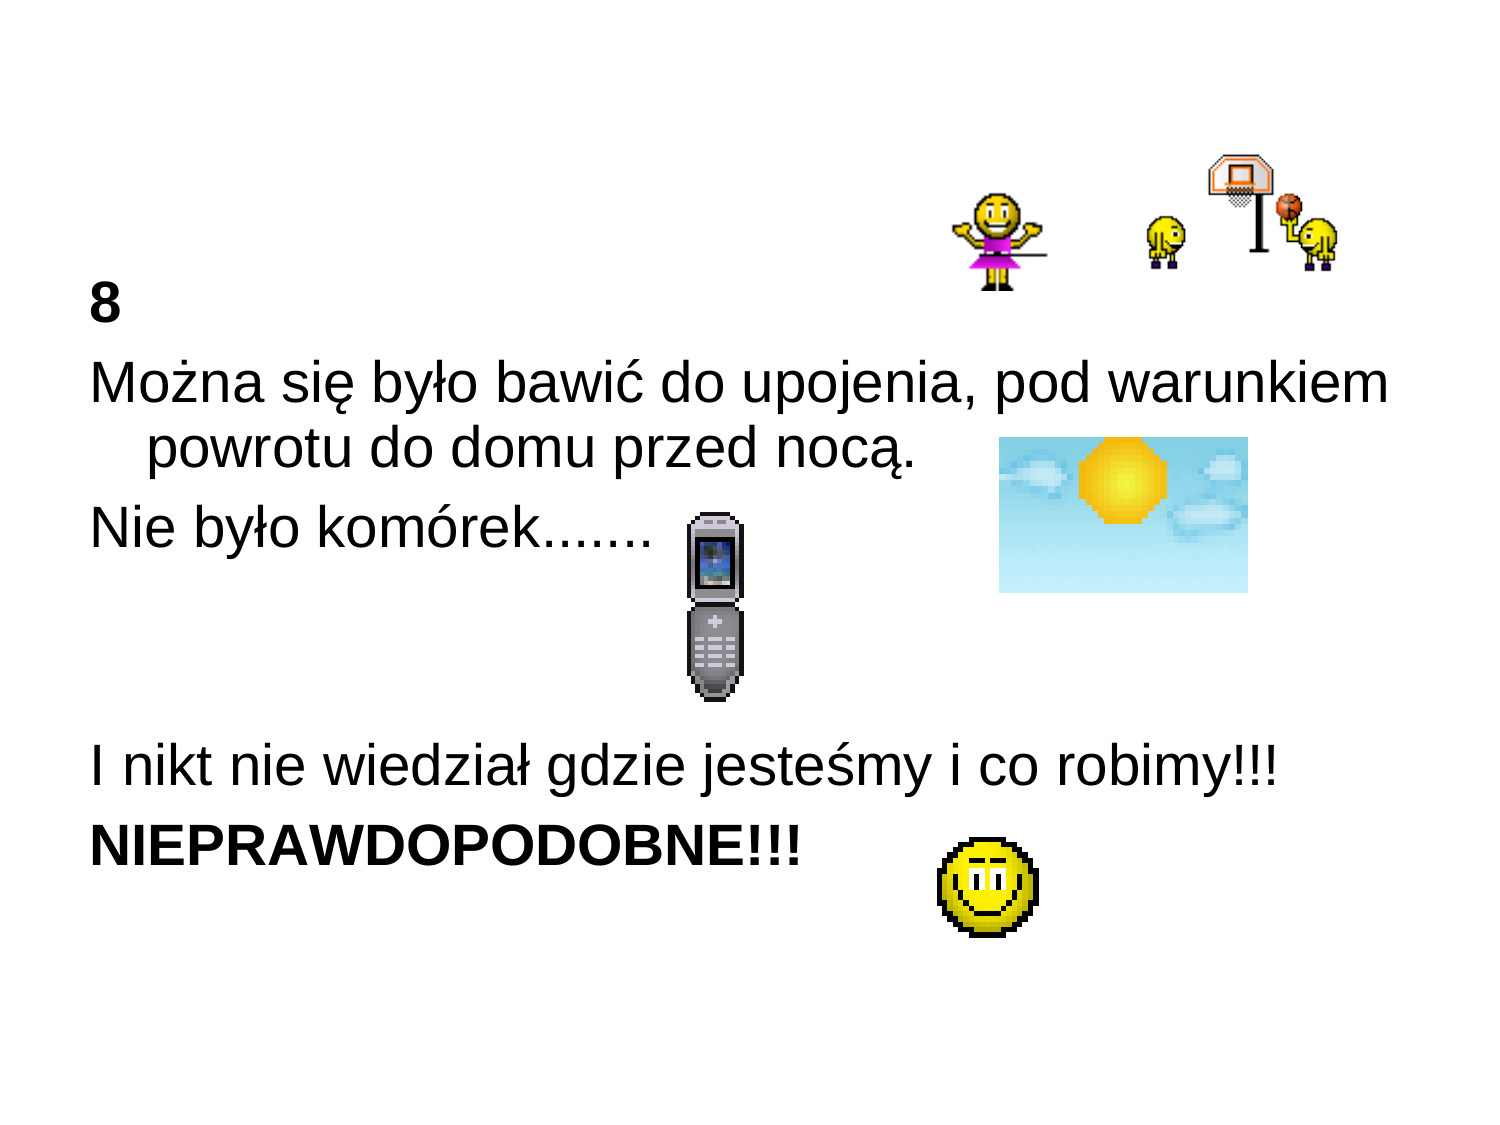

# 8
Można się było bawić do upojenia, pod warunkiem powrotu do domu przed nocą.
Nie było komórek.......
I nikt nie wiedział gdzie jesteśmy i co robimy!!!
NIEPRAWDOPODOBNE!!!